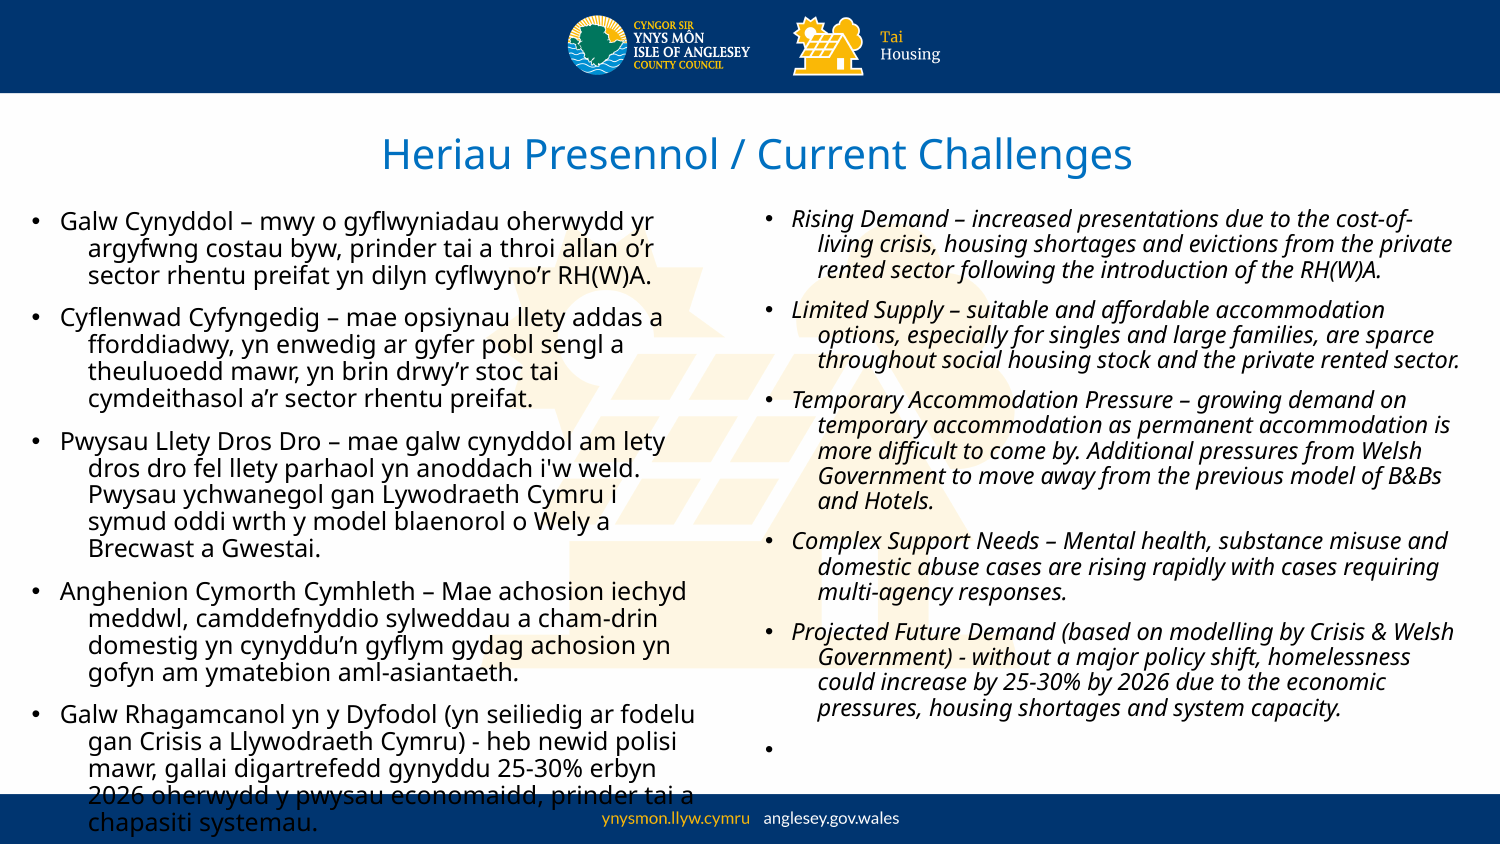

# Heriau Presennol / Current Challenges
Rising Demand – increased presentations due to the cost-of-living crisis, housing shortages and evictions from the private rented sector following the introduction of the RH(W)A.
Limited Supply – suitable and affordable accommodation options, especially for singles and large families, are sparce throughout social housing stock and the private rented sector.
Temporary Accommodation Pressure – growing demand on temporary accommodation as permanent accommodation is more difficult to come by. Additional pressures from Welsh Government to move away from the previous model of B&Bs and Hotels.
Complex Support Needs – Mental health, substance misuse and domestic abuse cases are rising rapidly with cases requiring multi-agency responses.
Projected Future Demand (based on modelling by Crisis & Welsh Government) - without a major policy shift, homelessness could increase by 25-30% by 2026 due to the economic pressures, housing shortages and system capacity.
Galw Cynyddol – mwy o gyflwyniadau oherwydd yr argyfwng costau byw, prinder tai a throi allan o’r sector rhentu preifat yn dilyn cyflwyno’r RH(W)A.
Cyflenwad Cyfyngedig – mae opsiynau llety addas a fforddiadwy, yn enwedig ar gyfer pobl sengl a theuluoedd mawr, yn brin drwy’r stoc tai cymdeithasol a’r sector rhentu preifat.
Pwysau Llety Dros Dro – mae galw cynyddol am lety dros dro fel llety parhaol yn anoddach i'w weld. Pwysau ychwanegol gan Lywodraeth Cymru i symud oddi wrth y model blaenorol o Wely a Brecwast a Gwestai.​
Anghenion Cymorth Cymhleth – Mae achosion iechyd meddwl, camddefnyddio sylweddau a cham-drin domestig yn cynyddu’n gyflym gydag achosion yn gofyn am ymatebion aml-asiantaeth.
Galw Rhagamcanol yn y Dyfodol (yn seiliedig ar fodelu gan Crisis a Llywodraeth Cymru) - heb newid polisi mawr, gallai digartrefedd gynyddu 25-30% erbyn 2026 oherwydd y pwysau economaidd, prinder tai a chapasiti systemau.